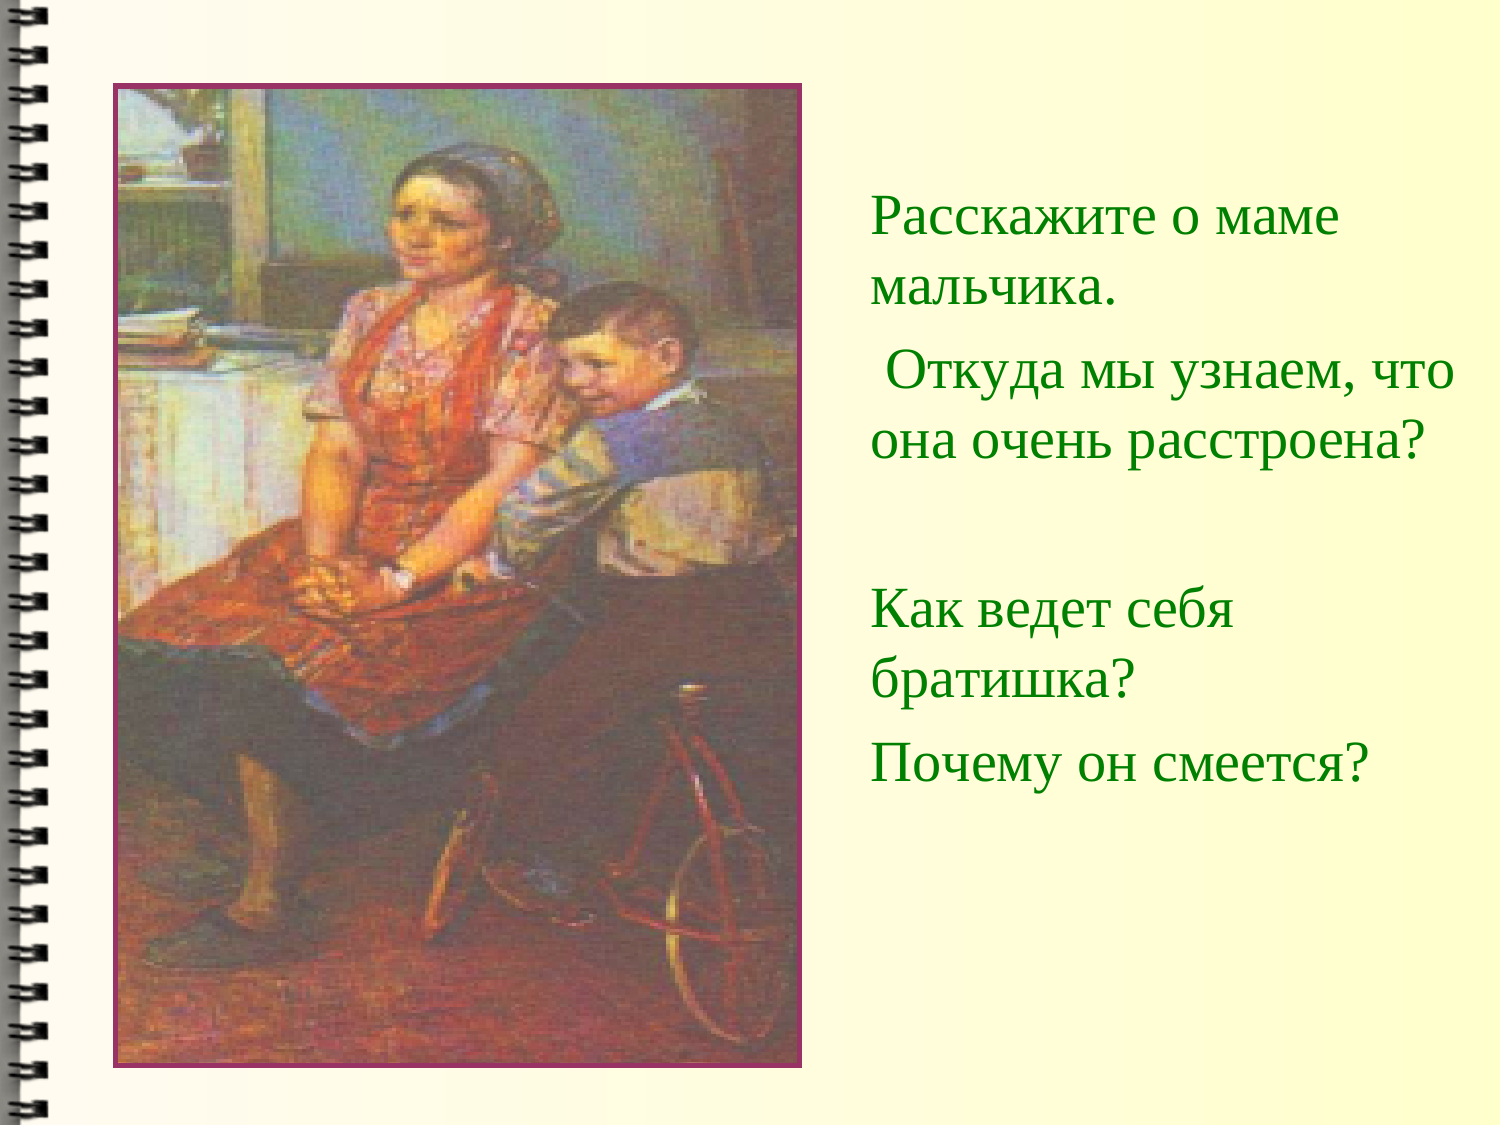

# Расскажите о маме мальчика.
 Откуда мы узнаем, что она очень расстроена?
Как ведет себя братишка?
Почему он смеется?